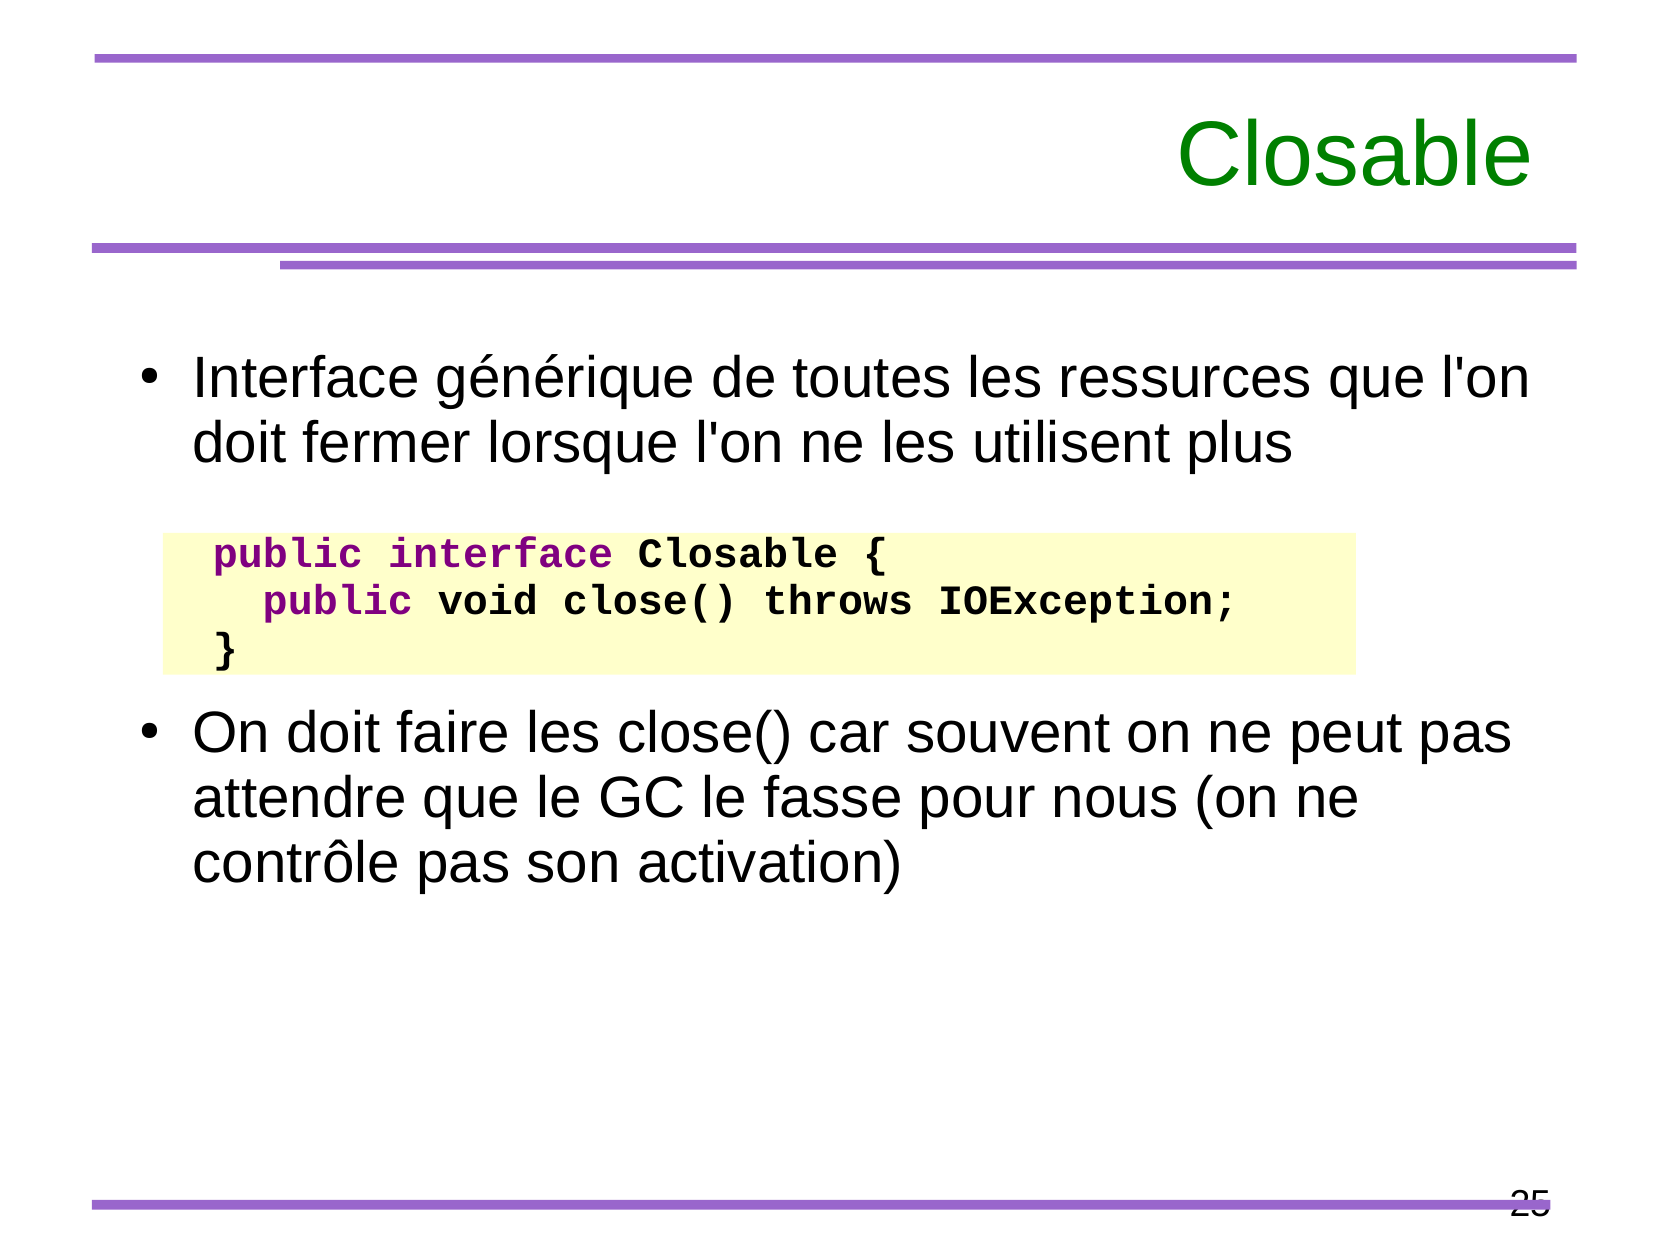

# Closable
Interface générique de toutes les ressurces que l'on doit fermer lorsque l'on ne les utilisent plus
On doit faire les close() car souvent on ne peut pas attendre que le GC le fasse pour nous (on ne contrôle pas son activation)
 public interface Closable {
 public void close() throws IOException;
 }